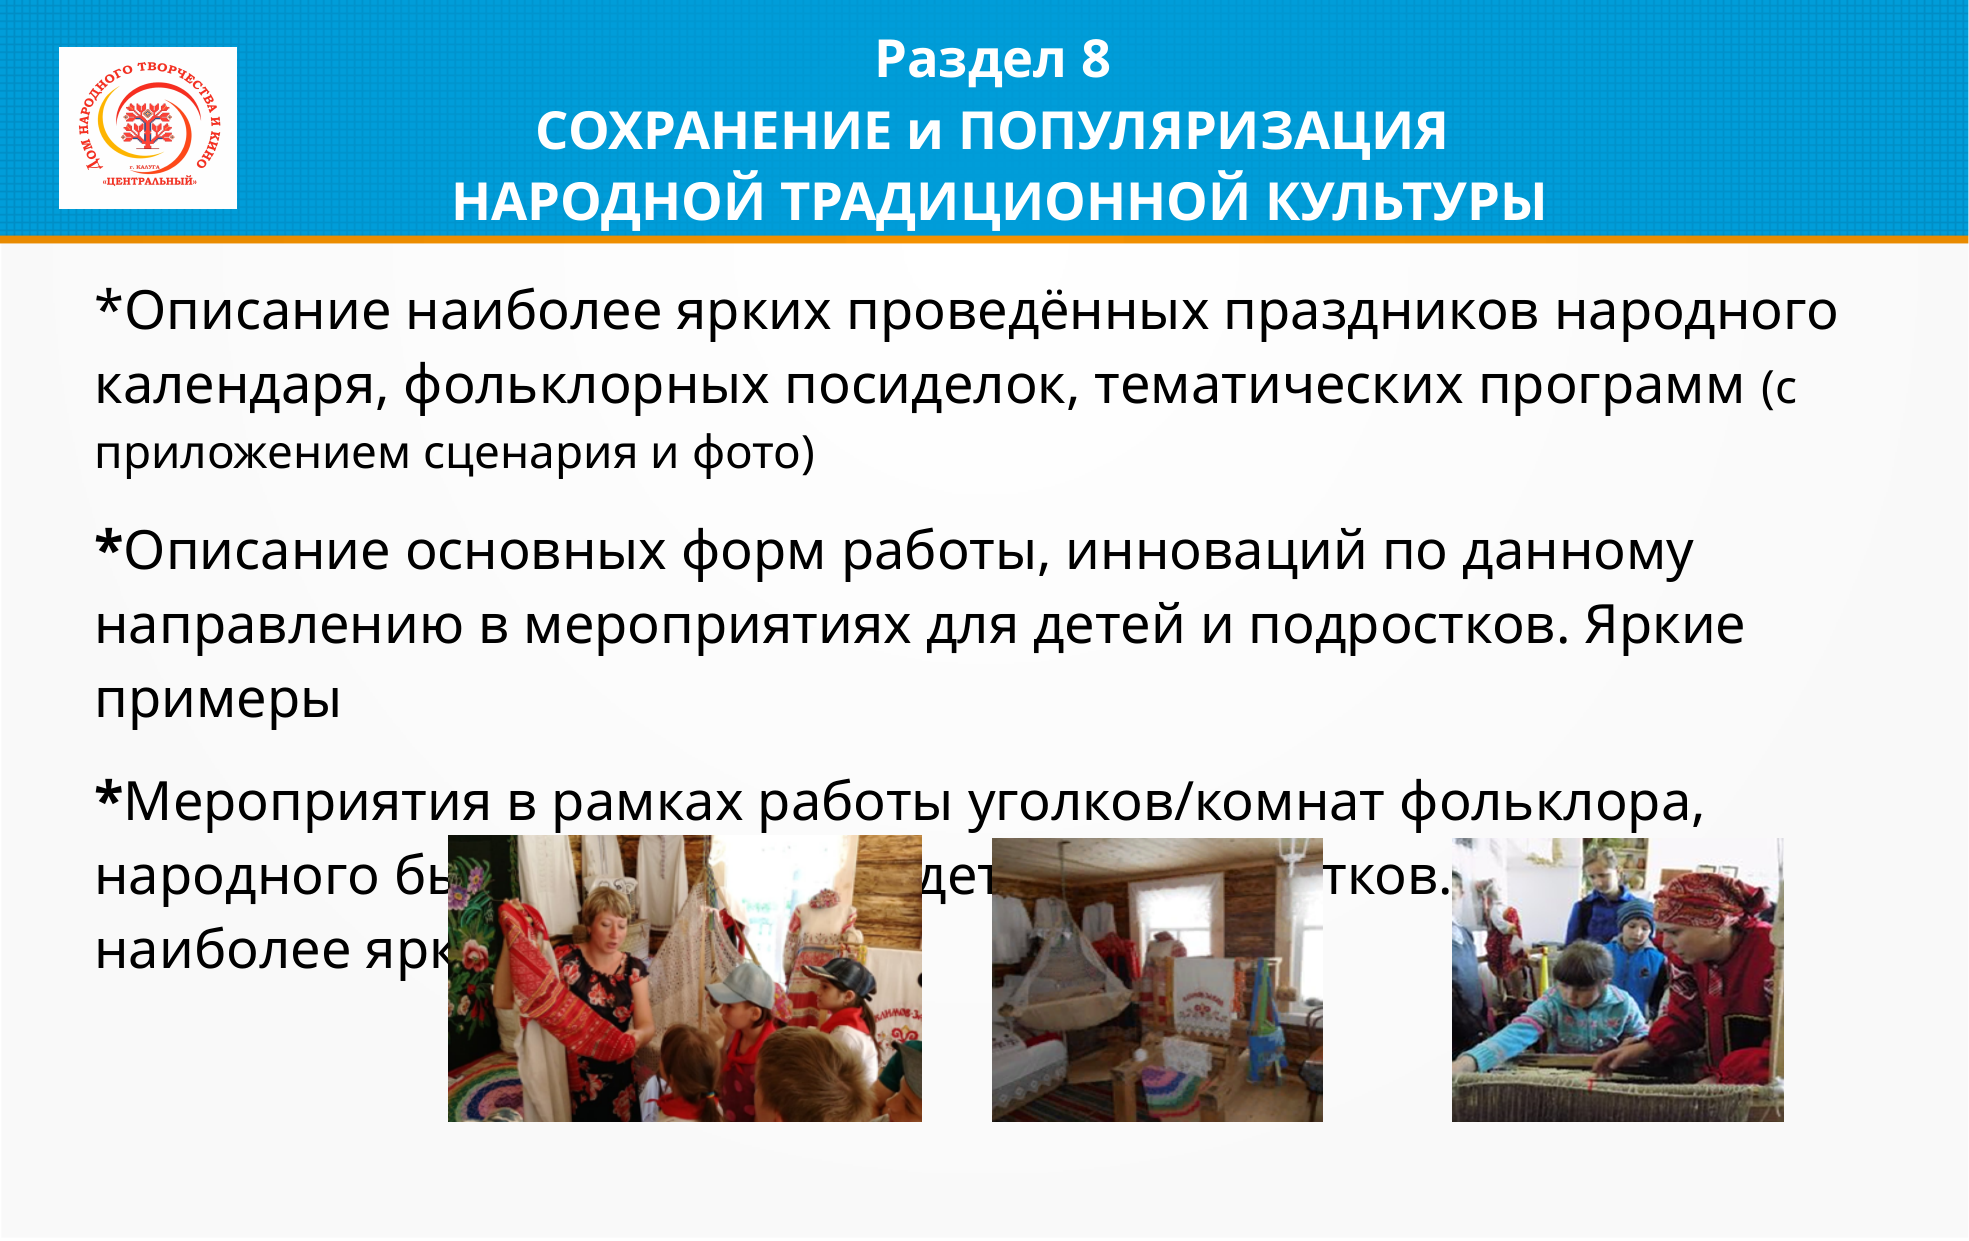

# Раздел 8 СОХРАНЕНИЕ и ПОПУЛЯРИЗАЦИЯ НАРОДНОЙ ТРАДИЦИОННОЙ КУЛЬТУРЫ
*Описание наиболее ярких проведённых праздников народного календаря, фольклорных посиделок, тематических программ (с приложением сценария и фото)
*Описание основных форм работы, инноваций по данному направлению в мероприятиях для детей и подростков. Яркие примеры
*Мероприятия в рамках работы уголков/комнат фольклора, народного быта, из них — для детей и подростков. Описание наиболее ярких мероприятий